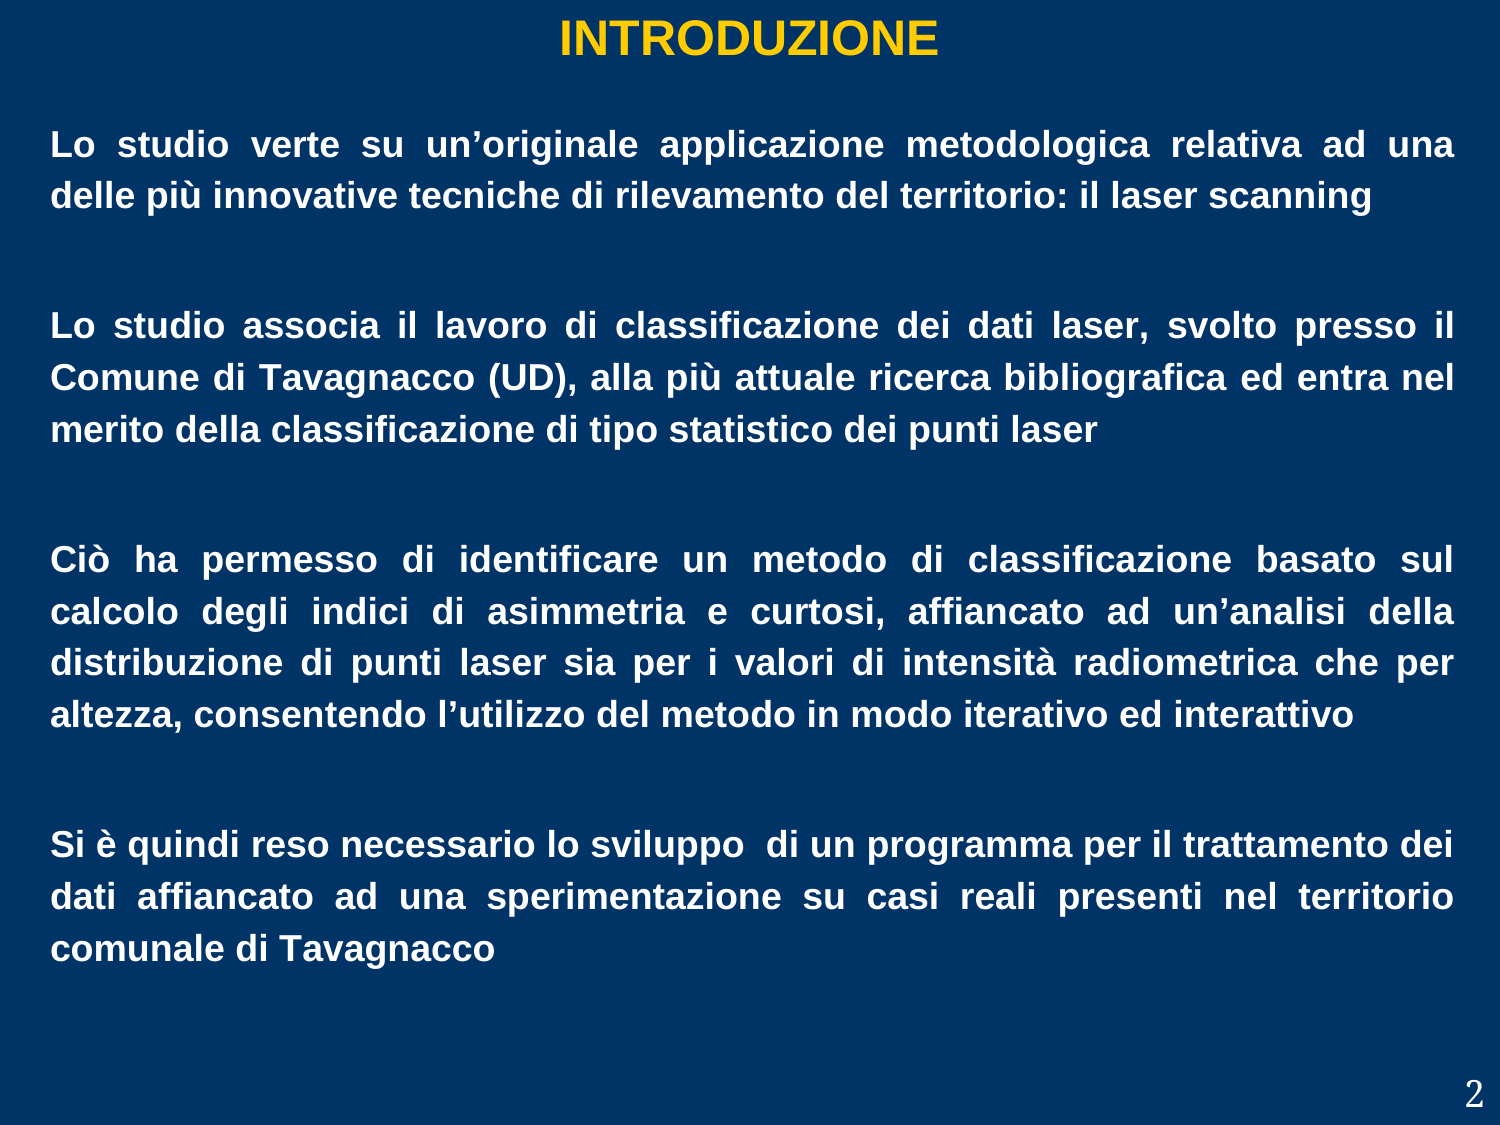

INTRODUZIONE
# Lo studio verte su un’originale applicazione metodologica relativa ad una delle più innovative tecniche di rilevamento del territorio: il laser scanning
Lo studio associa il lavoro di classificazione dei dati laser, svolto presso il Comune di Tavagnacco (UD), alla più attuale ricerca bibliografica ed entra nel merito della classificazione di tipo statistico dei punti laser
Ciò ha permesso di identificare un metodo di classificazione basato sul calcolo degli indici di asimmetria e curtosi, affiancato ad un’analisi della distribuzione di punti laser sia per i valori di intensità radiometrica che per altezza, consentendo l’utilizzo del metodo in modo iterativo ed interattivo
Si è quindi reso necessario lo sviluppo di un programma per il trattamento dei dati affiancato ad una sperimentazione su casi reali presenti nel territorio comunale di Tavagnacco